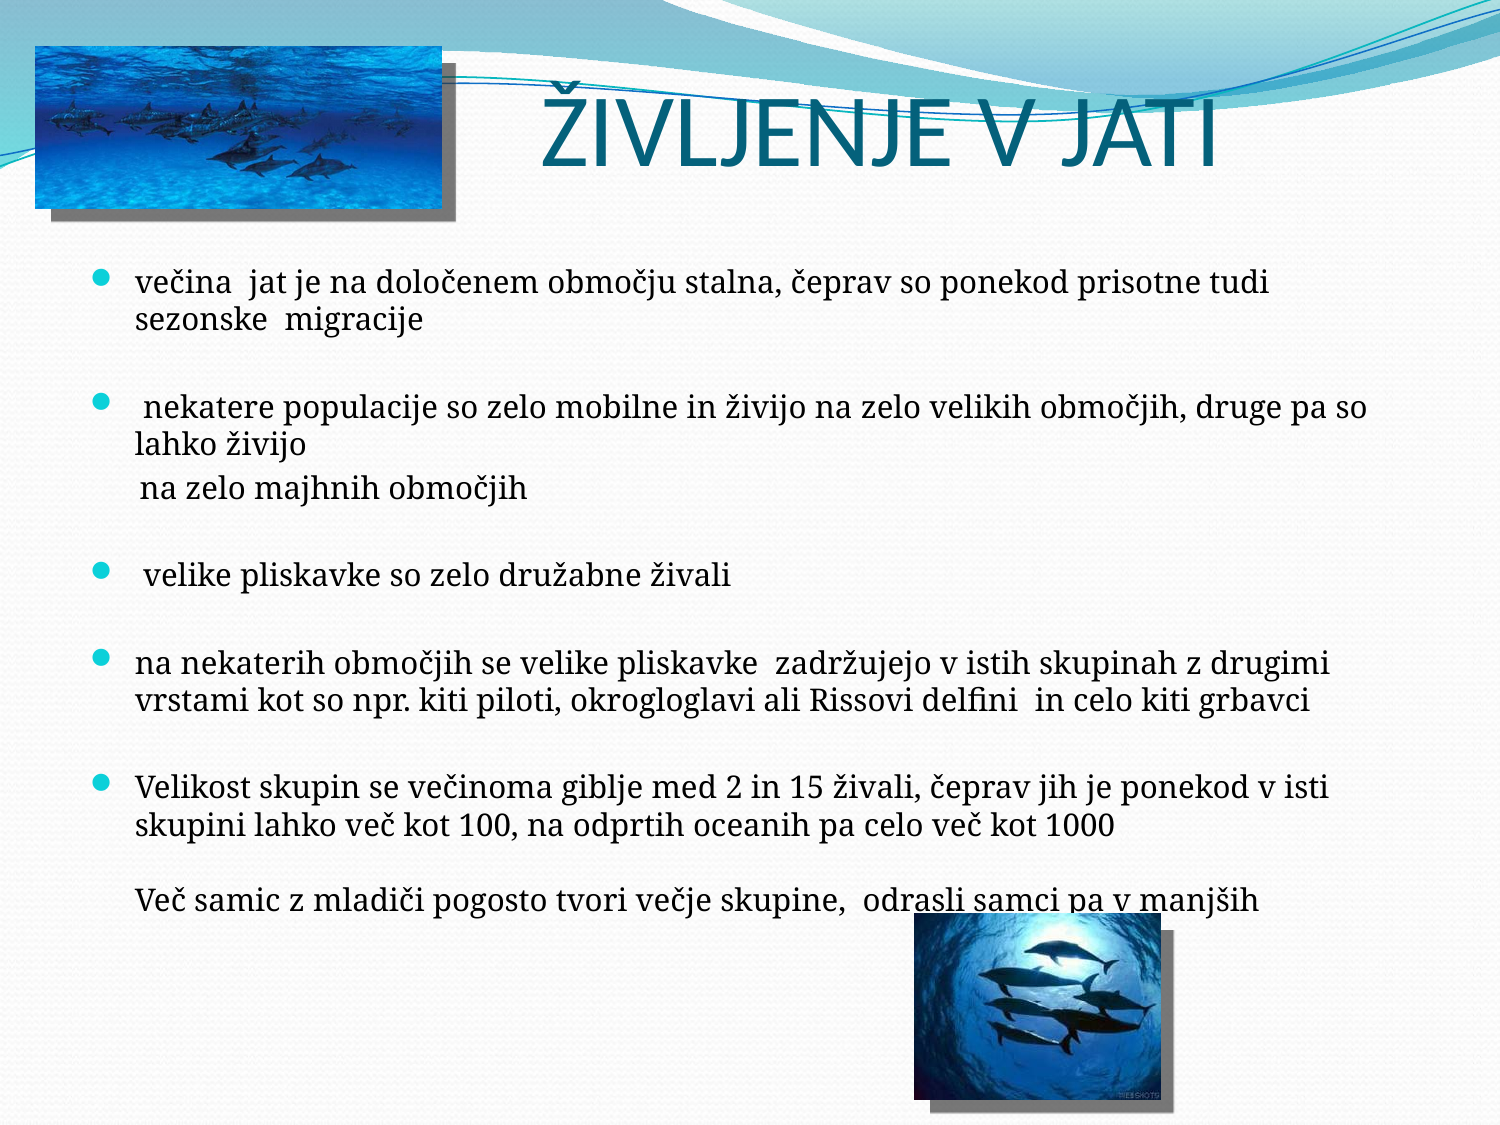

# ŽIVLJENJE V JATI
večina jat je na določenem območju stalna, čeprav so ponekod prisotne tudi sezonske migracije
 nekatere populacije so zelo mobilne in živijo na zelo velikih območjih, druge pa so lahko živijo
 na zelo majhnih območjih
 velike pliskavke so zelo družabne živali
na nekaterih območjih se velike pliskavke  zadržujejo v istih skupinah z drugimi vrstami kot so npr. kiti piloti, okrogloglavi ali Rissovi delfini in celo kiti grbavci
Velikost skupin se večinoma giblje med 2 in 15 živali, čeprav jih je ponekod v isti skupini lahko več kot 100, na odprtih oceanih pa celo več kot 1000
Več samic z mladiči pogosto tvori večje skupine, odrasli samci pa v manjših